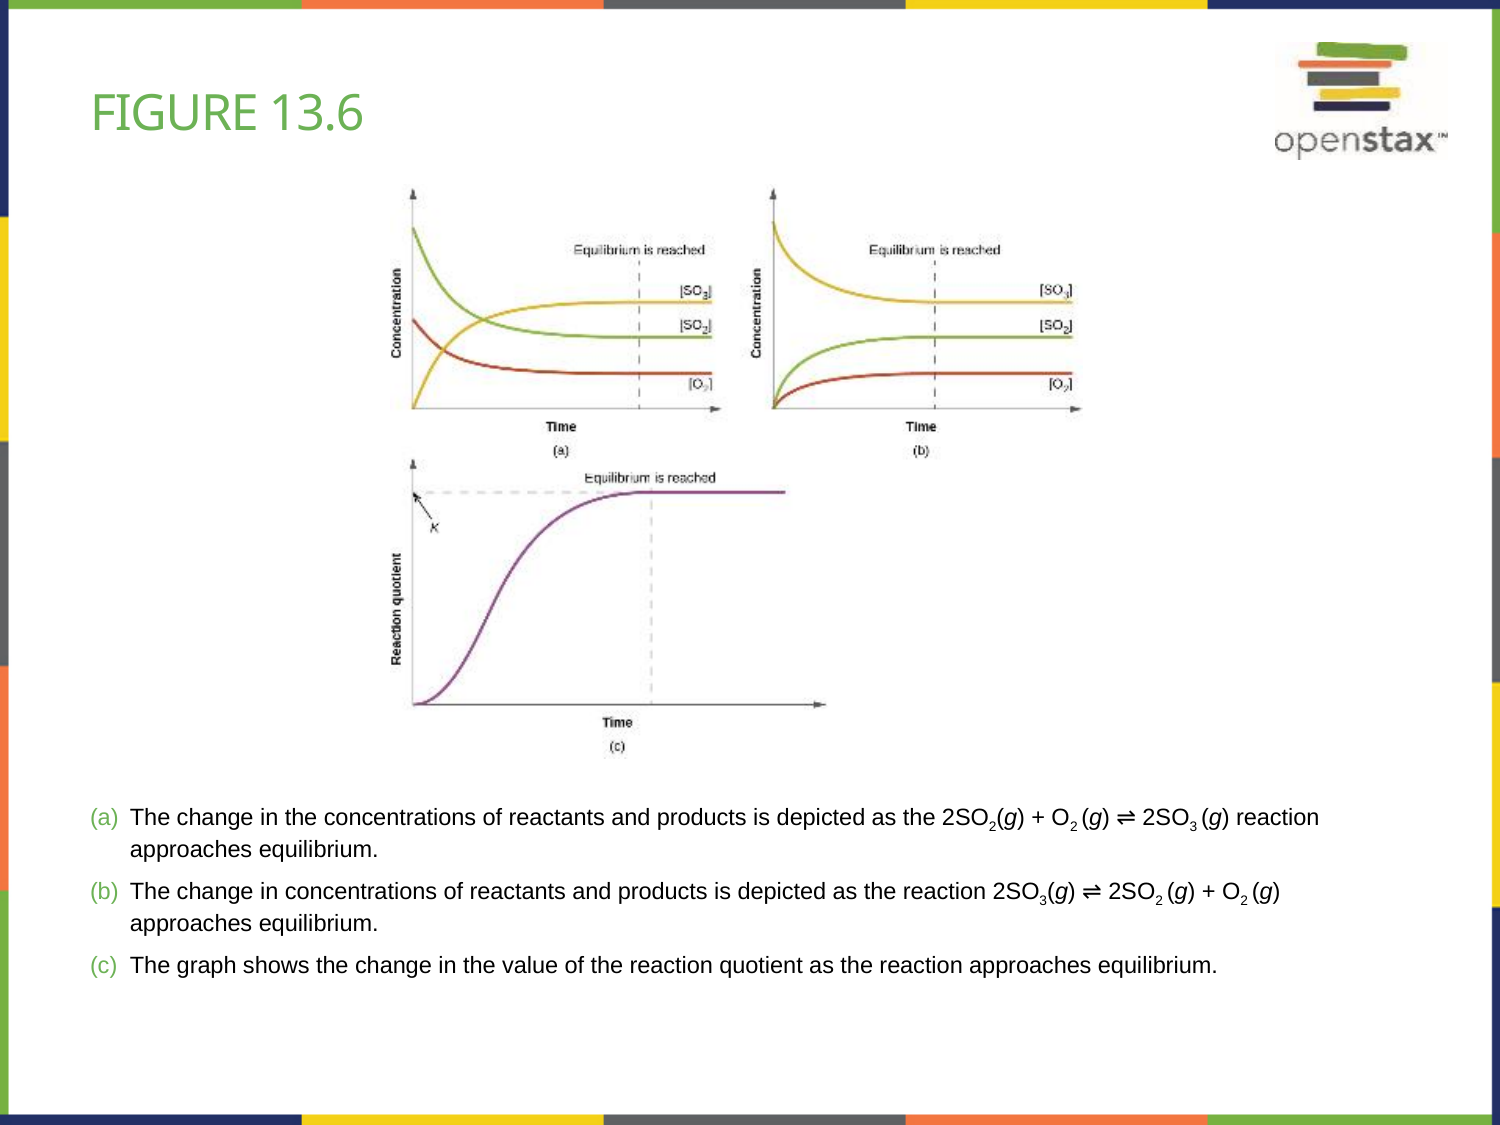

# Figure 13.6
The change in the concentrations of reactants and products is depicted as the 2SO2(g) + O2 (g) ⇌ 2SO3 (g) reaction approaches equilibrium.
The change in concentrations of reactants and products is depicted as the reaction 2SO3(g) ⇌ 2SO2 (g) + O2 (g) approaches equilibrium.
The graph shows the change in the value of the reaction quotient as the reaction approaches equilibrium.